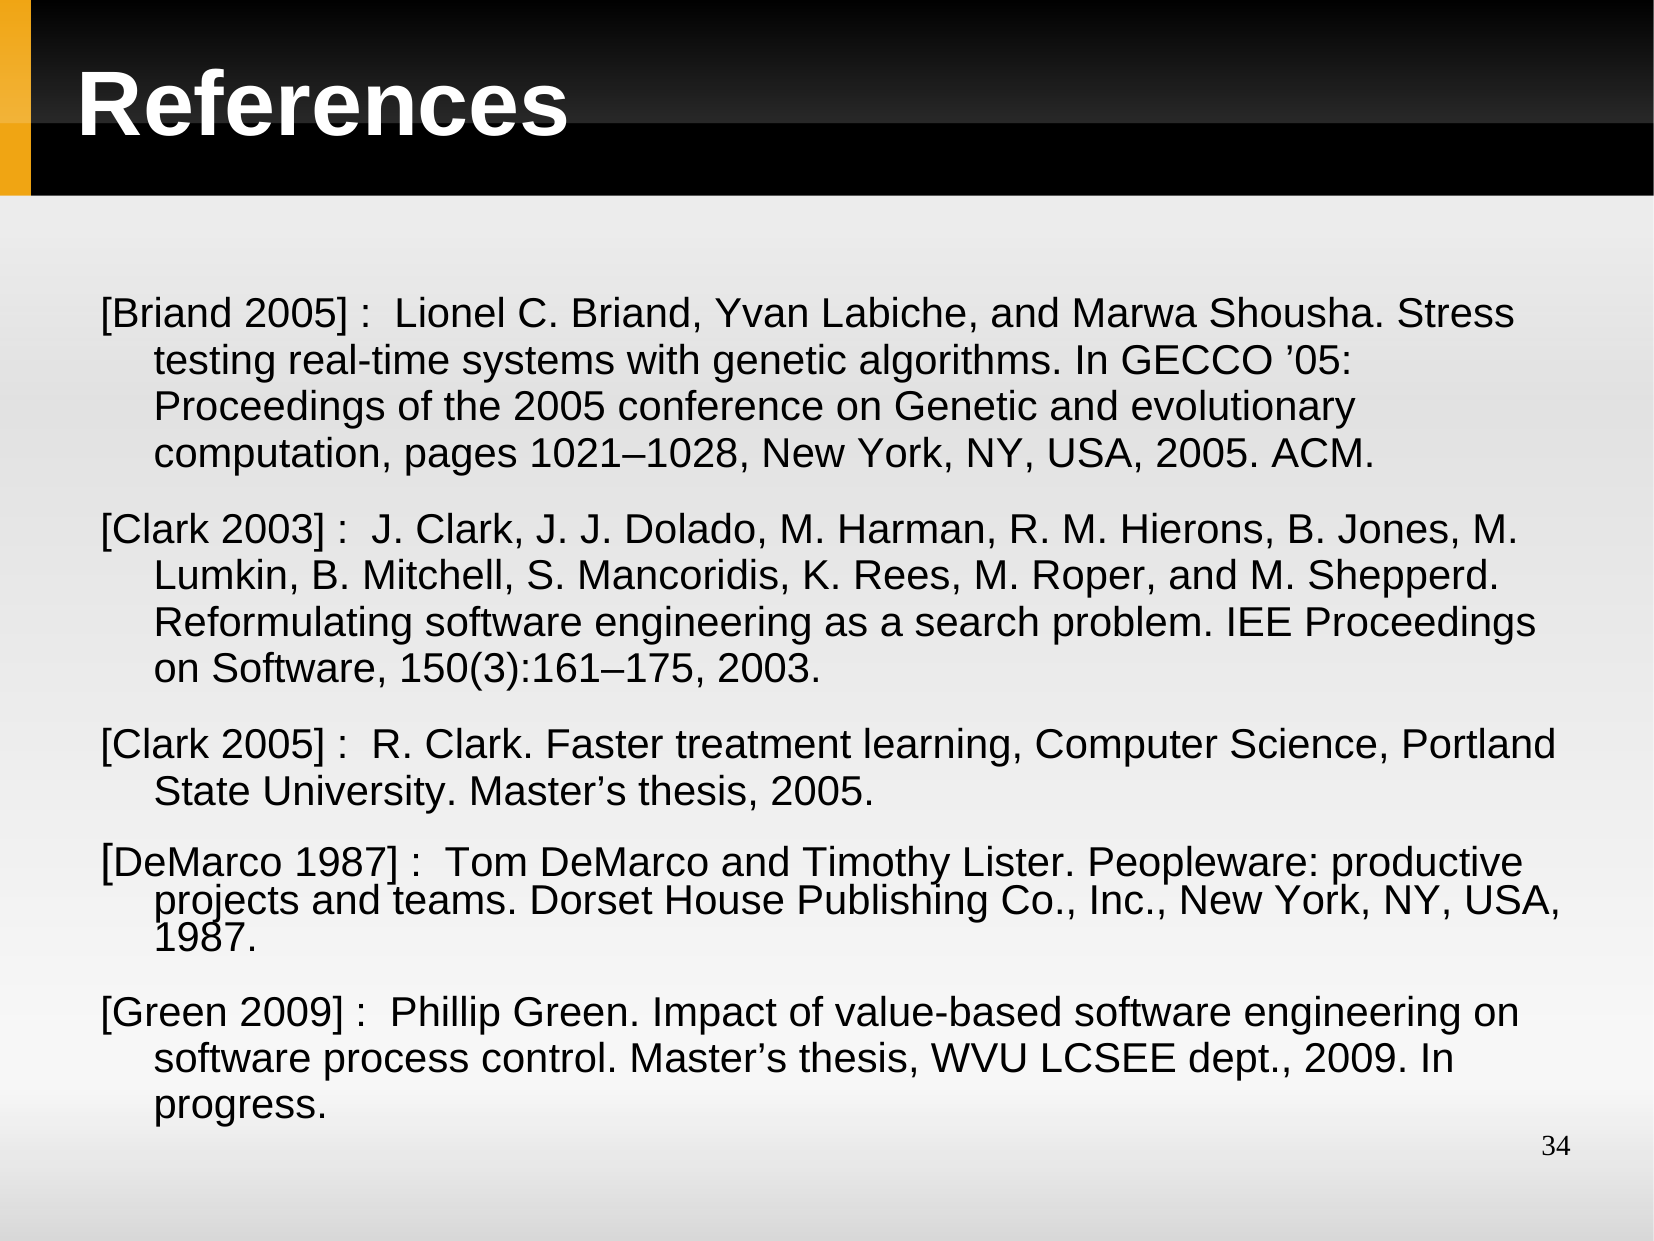

# References
[Briand 2005] : Lionel C. Briand, Yvan Labiche, and Marwa Shousha. Stress testing real-time systems with genetic algorithms. In GECCO ’05: Proceedings of the 2005 conference on Genetic and evolutionary computation, pages 1021–1028, New York, NY, USA, 2005. ACM.
[Clark 2003] : J. Clark, J. J. Dolado, M. Harman, R. M. Hierons, B. Jones, M. Lumkin, B. Mitchell, S. Mancoridis, K. Rees, M. Roper, and M. Shepperd. Reformulating software engineering as a search problem. IEE Proceedings on Software, 150(3):161–175, 2003.
[Clark 2005] : R. Clark. Faster treatment learning, Computer Science, Portland State University. Master’s thesis, 2005.
[DeMarco 1987] : Tom DeMarco and Timothy Lister. Peopleware: productive projects and teams. Dorset House Publishing Co., Inc., New York, NY, USA, 1987.
[Green 2009] : Phillip Green. Impact of value-based software engineering on software process control. Master’s thesis, WVU LCSEE dept., 2009. In progress.
34